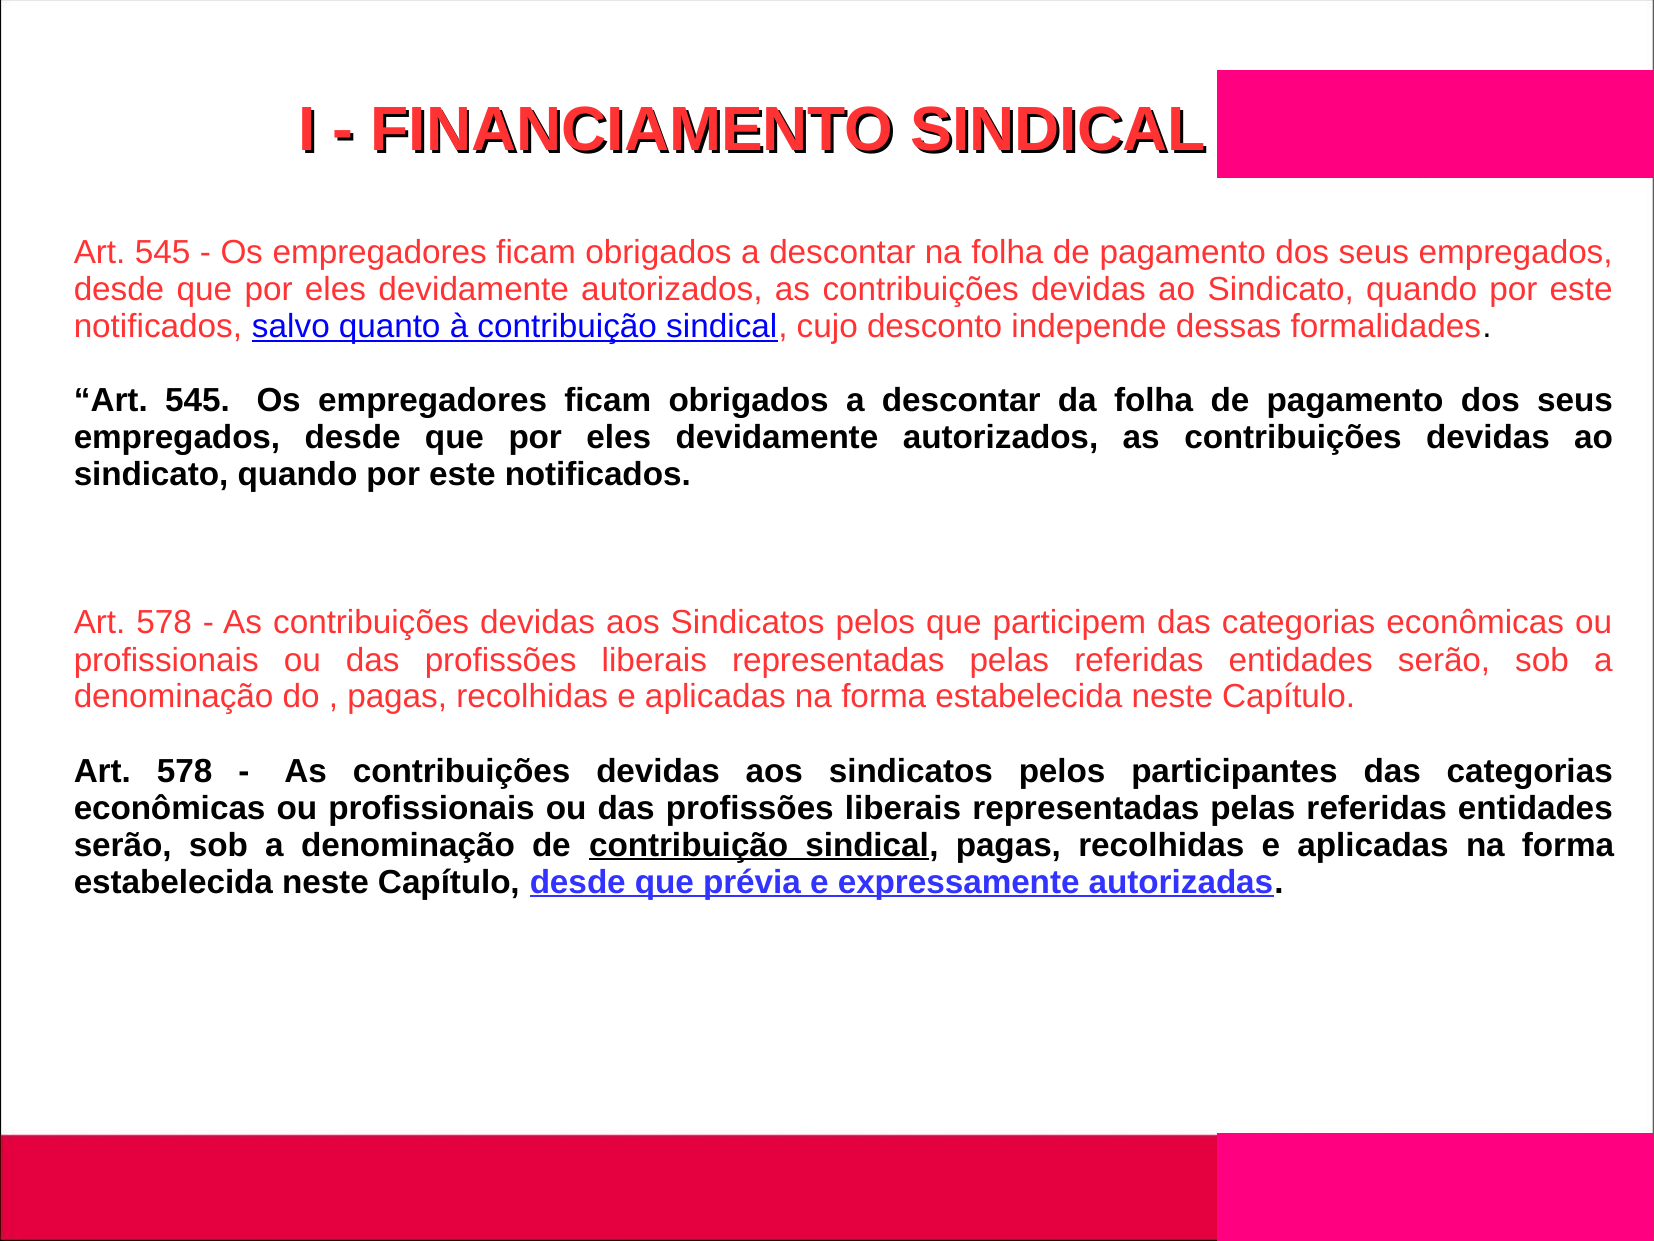

I - FINANCIAMENTO SINDICAL
Art. 545 - Os empregadores ficam obrigados a descontar na folha de pagamento dos seus empregados, desde que por eles devidamente autorizados, as contribuições devidas ao Sindicato, quando por este notificados, salvo quanto à contribuição sindical, cujo desconto independe dessas formalidades.
“Art. 545.  Os empregadores ficam obrigados a descontar da folha de pagamento dos seus empregados, desde que por eles devidamente autorizados, as contribuições devidas ao sindicato, quando por este notificados.
Art. 578 - As contribuições devidas aos Sindicatos pelos que participem das categorias econômicas ou profissionais ou das profissões liberais representadas pelas referidas entidades serão, sob a denominação do , pagas, recolhidas e aplicadas na forma estabelecida neste Capítulo.
Art. 578 -  As contribuições devidas aos sindicatos pelos participantes das categorias econômicas ou profissionais ou das profissões liberais representadas pelas referidas entidades serão, sob a denominação de contribuição sindical, pagas, recolhidas e aplicadas na forma estabelecida neste Capítulo, desde que prévia e expressamente autorizadas.